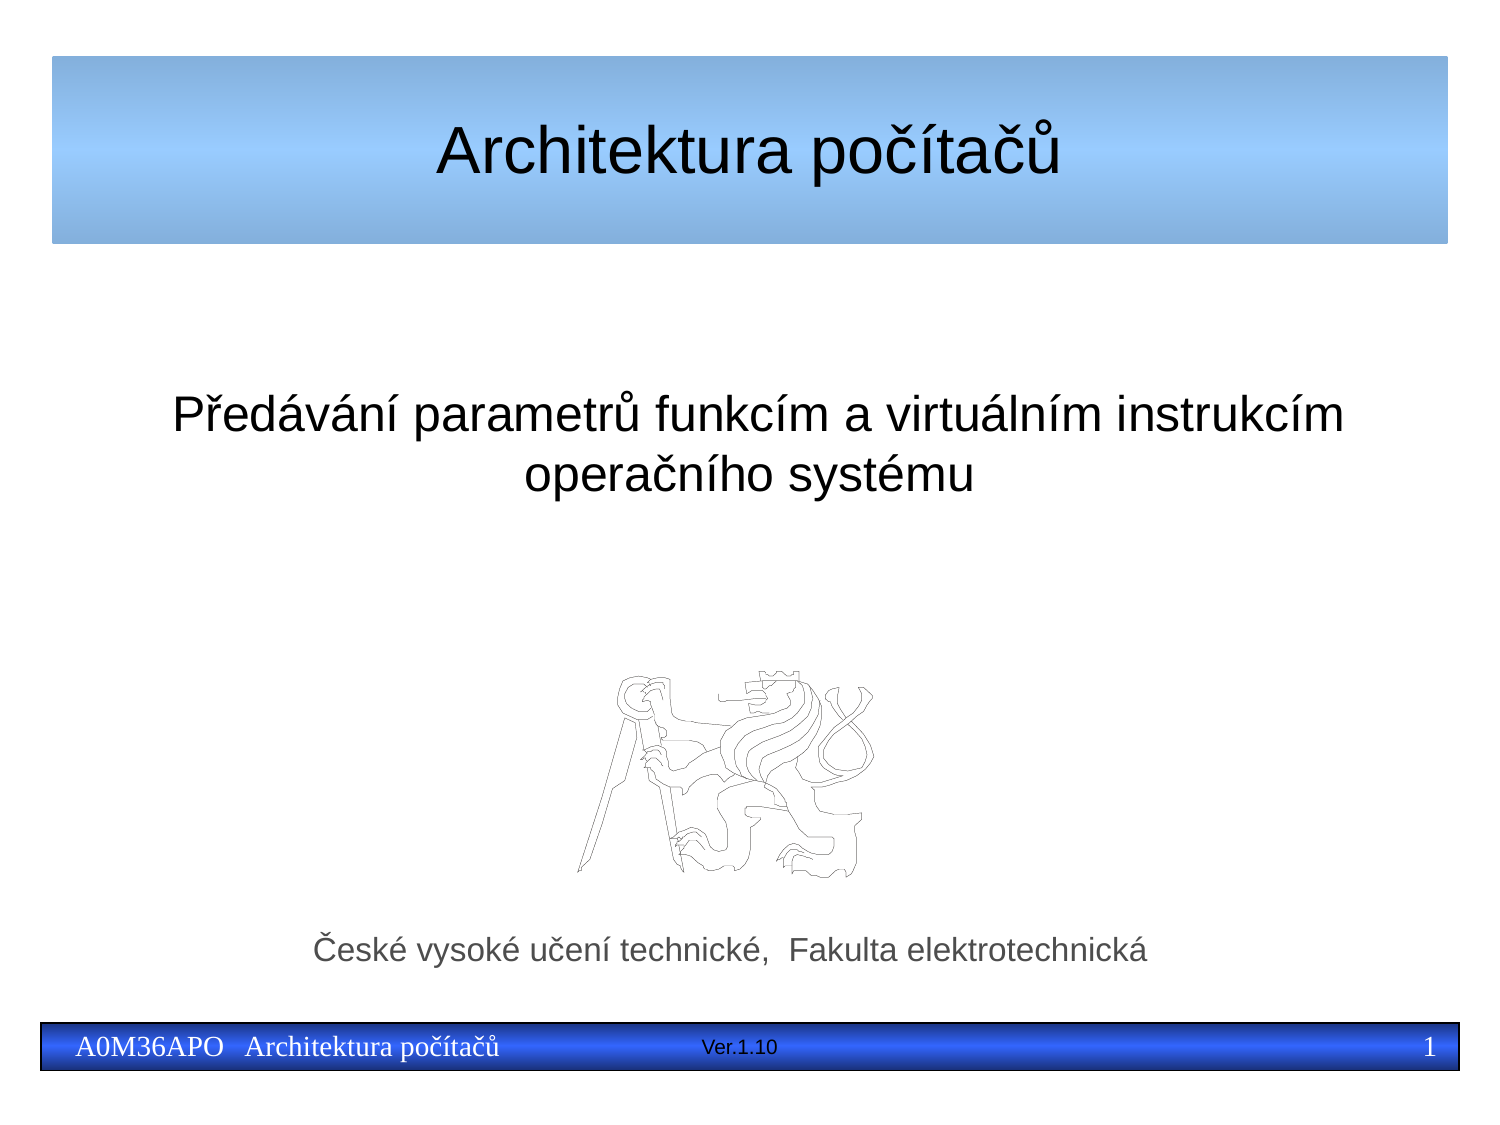

# Architektura počítačů
Předávání parametrů funkcím a virtuálním instrukcím operačního systému
České vysoké učení technické, Fakulta elektrotechnická
A0M36APO Architektura počítačů
1
Ver.1.10